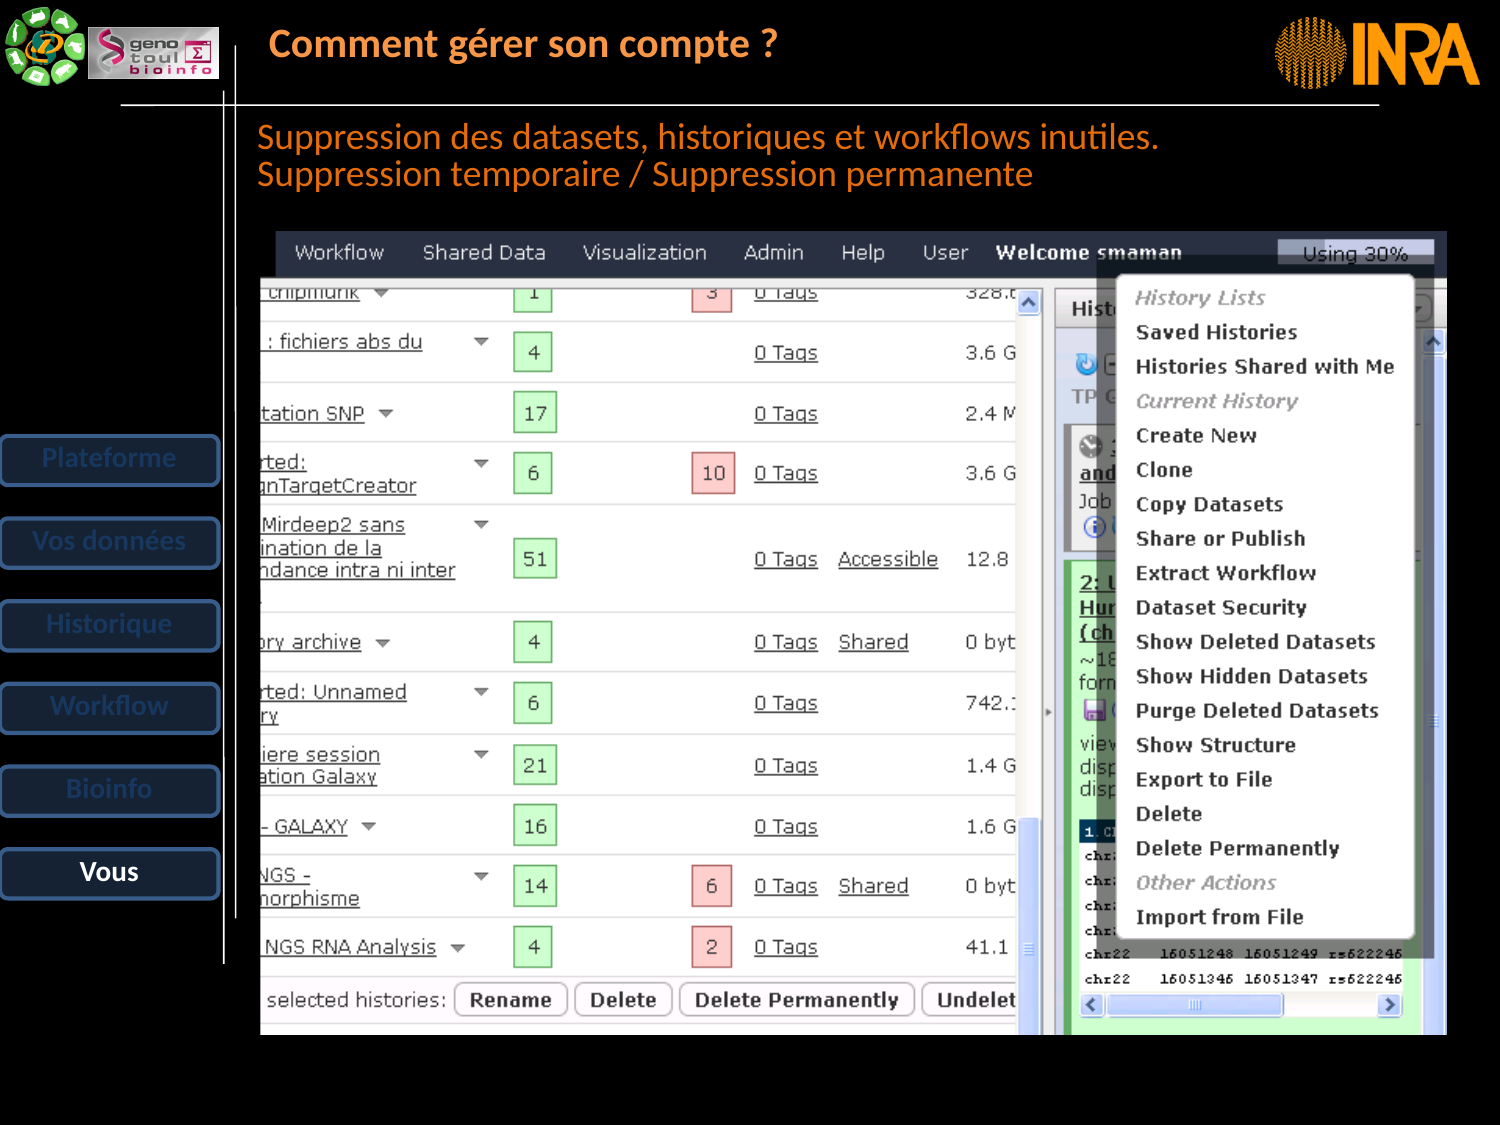

Comment gérer son compte ?
Suppression des datasets, historiques et workflows inutiles.
Suppression temporaire / Suppression permanente
Plateforme
Vos données
Historique
Workflow
Bioinfo
Vous